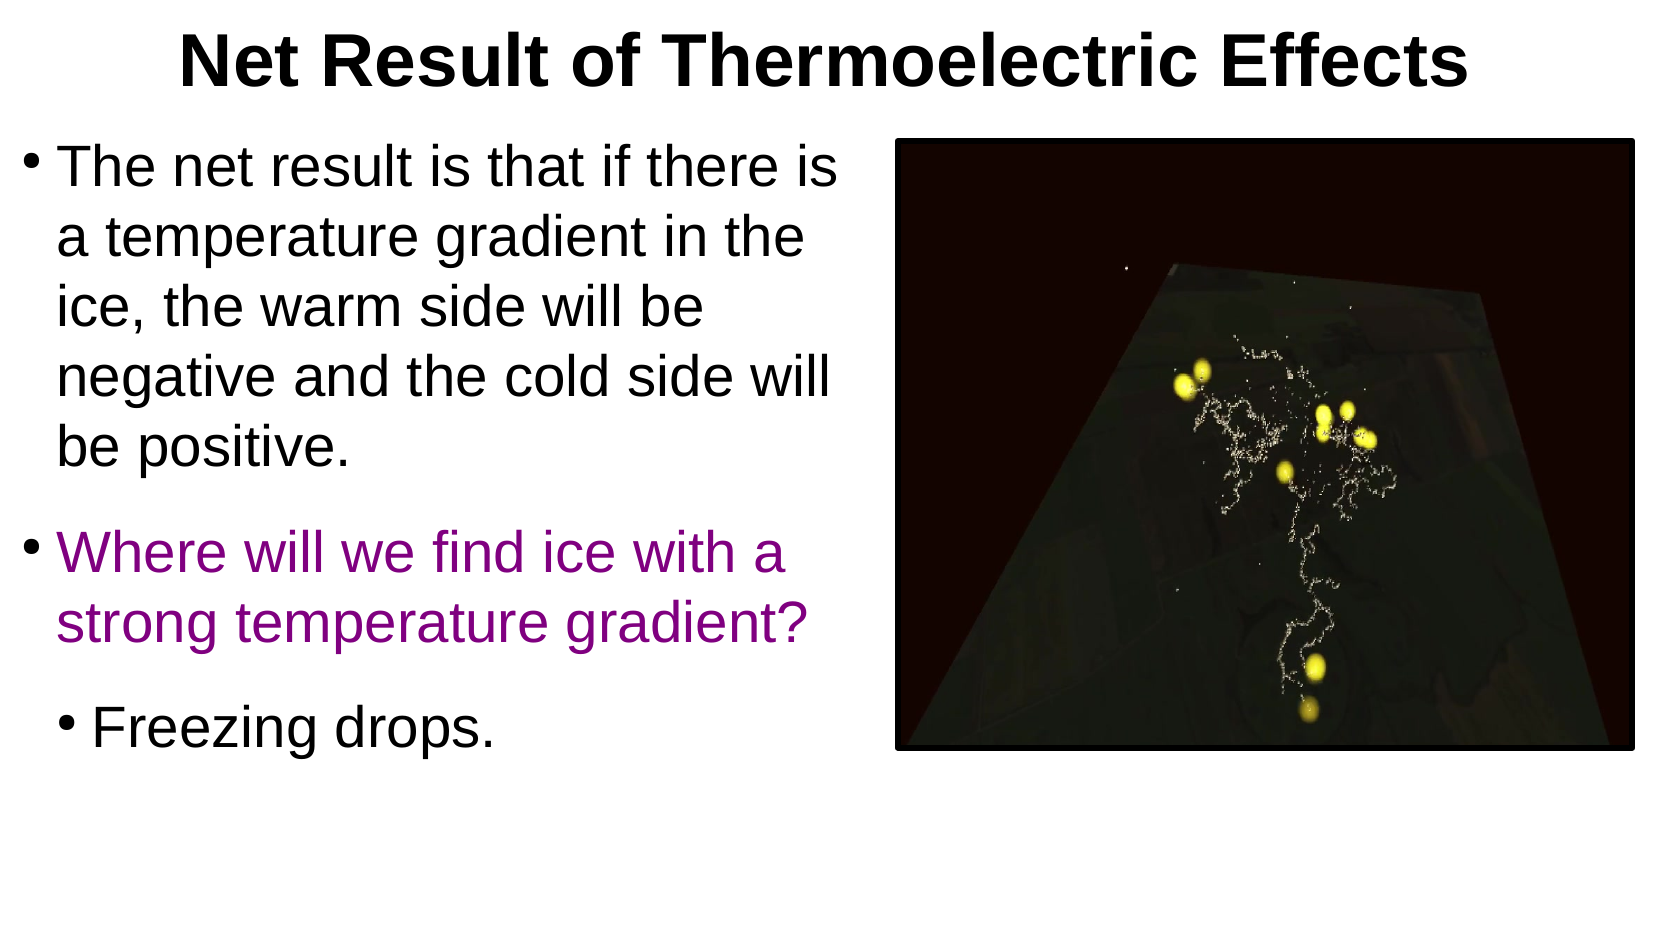

# Net Result of Thermoelectric Effects
The net result is that if there is a temperature gradient in the ice, the warm side will be negative and the cold side will be positive.
Where will we find ice with a strong temperature gradient?
Freezing drops.